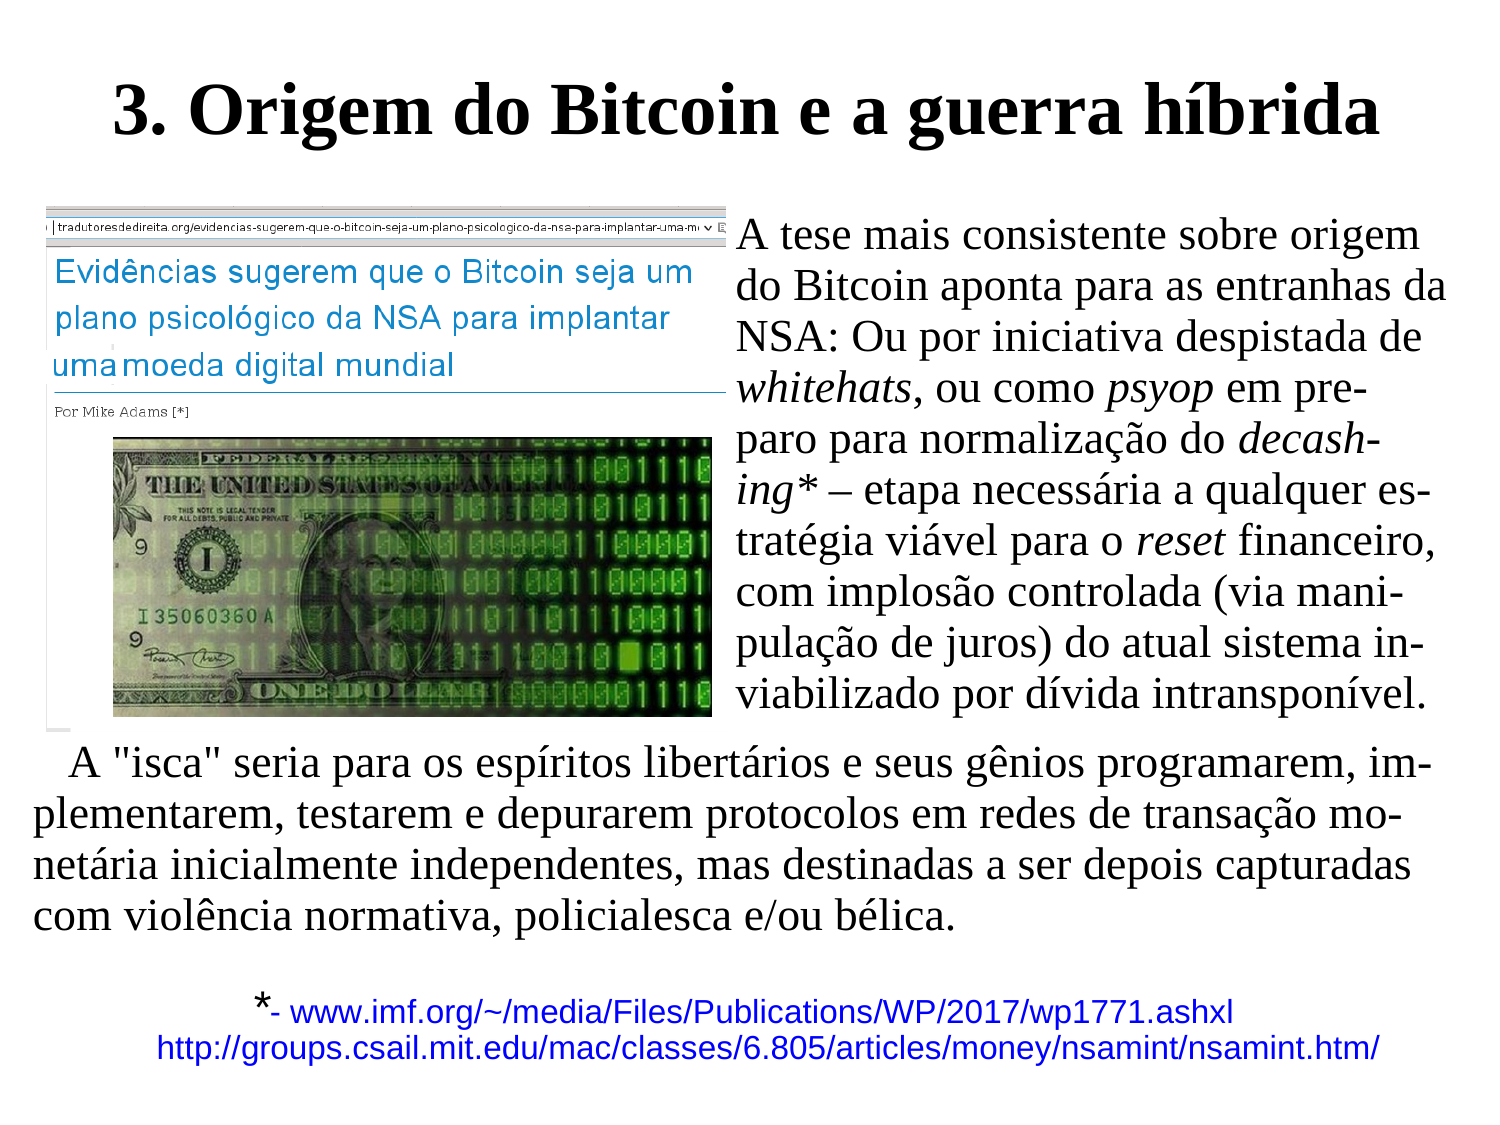

# 3. Origem do Bitcoin e a guerra híbrida
A tese mais consistente sobre origem do Bitcoin aponta para as entranhas da NSA: Ou por iniciativa despistada de whitehats, ou como psyop em pre- paro para normalização do decash-ing* – etapa necessária a qualquer es- tratégia viável para o reset financeiro, com implosão controlada (via mani- pulação de juros) do atual sistema in-viabilizado por dívida intransponível.
	A "isca" seria para os espíritos libertários e seus gênios programarem, im- plementarem, testarem e depurarem protocolos em redes de transação mo- netária inicialmente independentes, mas destinadas a ser depois capturadas com violência normativa, policialesca e/ou bélica.
*- www.imf.org/~/media/Files/Publications/WP/2017/wp1771.ashxl
http://groups.csail.mit.edu/mac/classes/6.805/articles/money/nsamint/nsamint.htm/